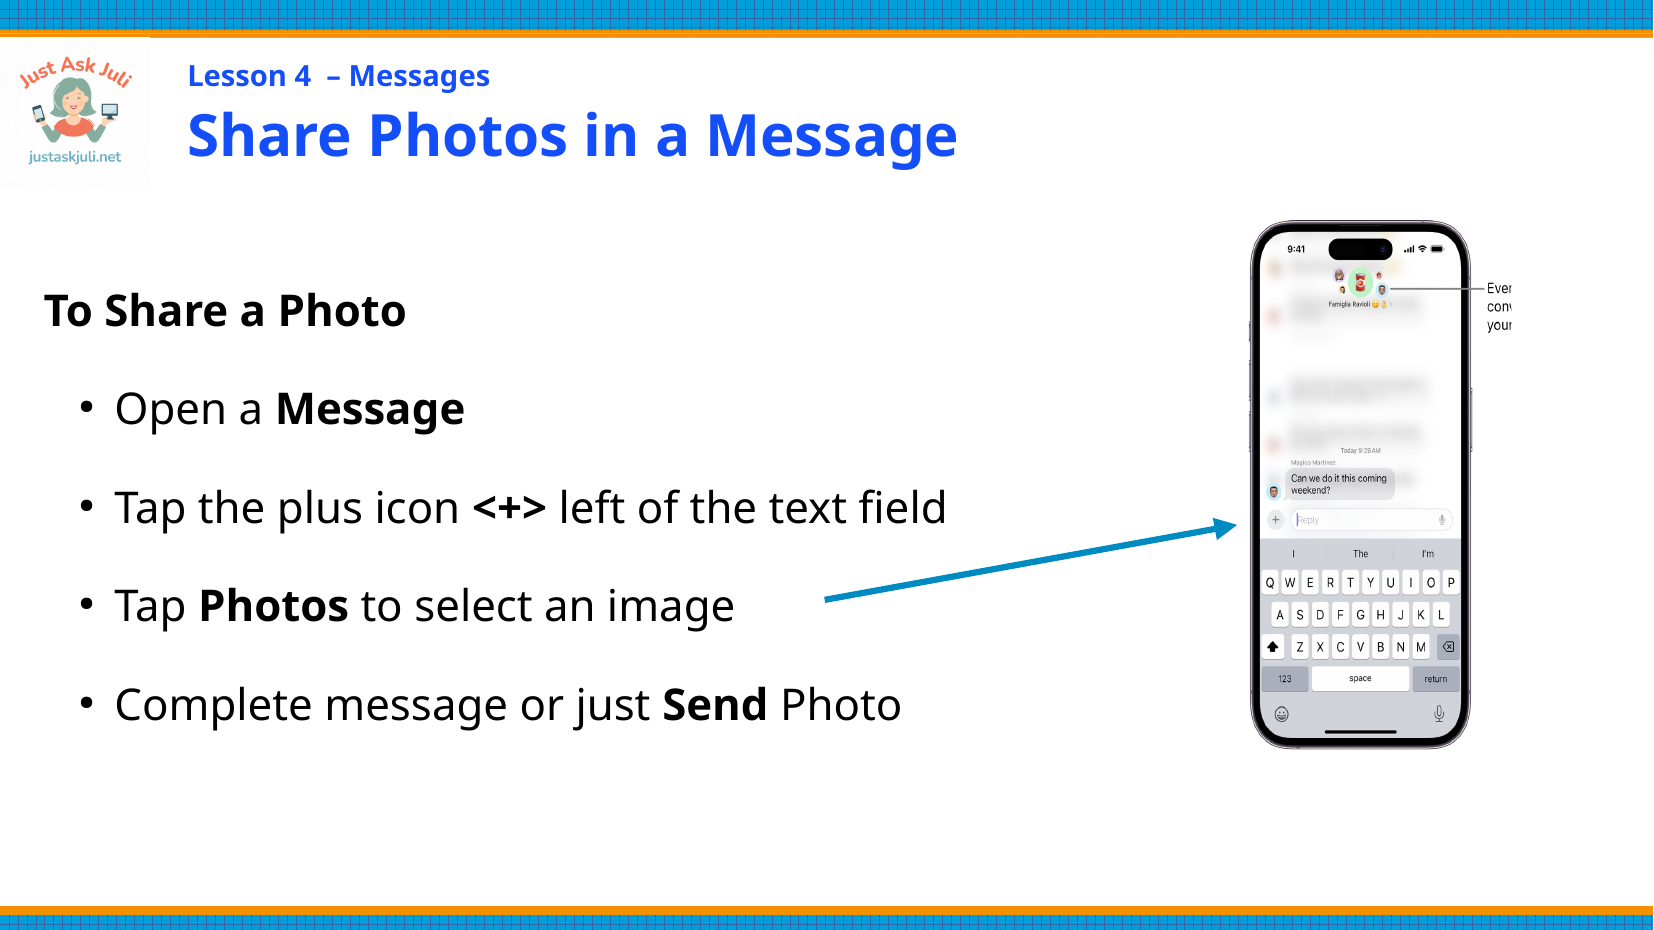

Lesson 4 – Messages
Share Photos in a Message
To Share a Photo
Open a Message
Tap the plus icon <+> left of the text field
Tap Photos to select an image
Complete message or just Send Photo